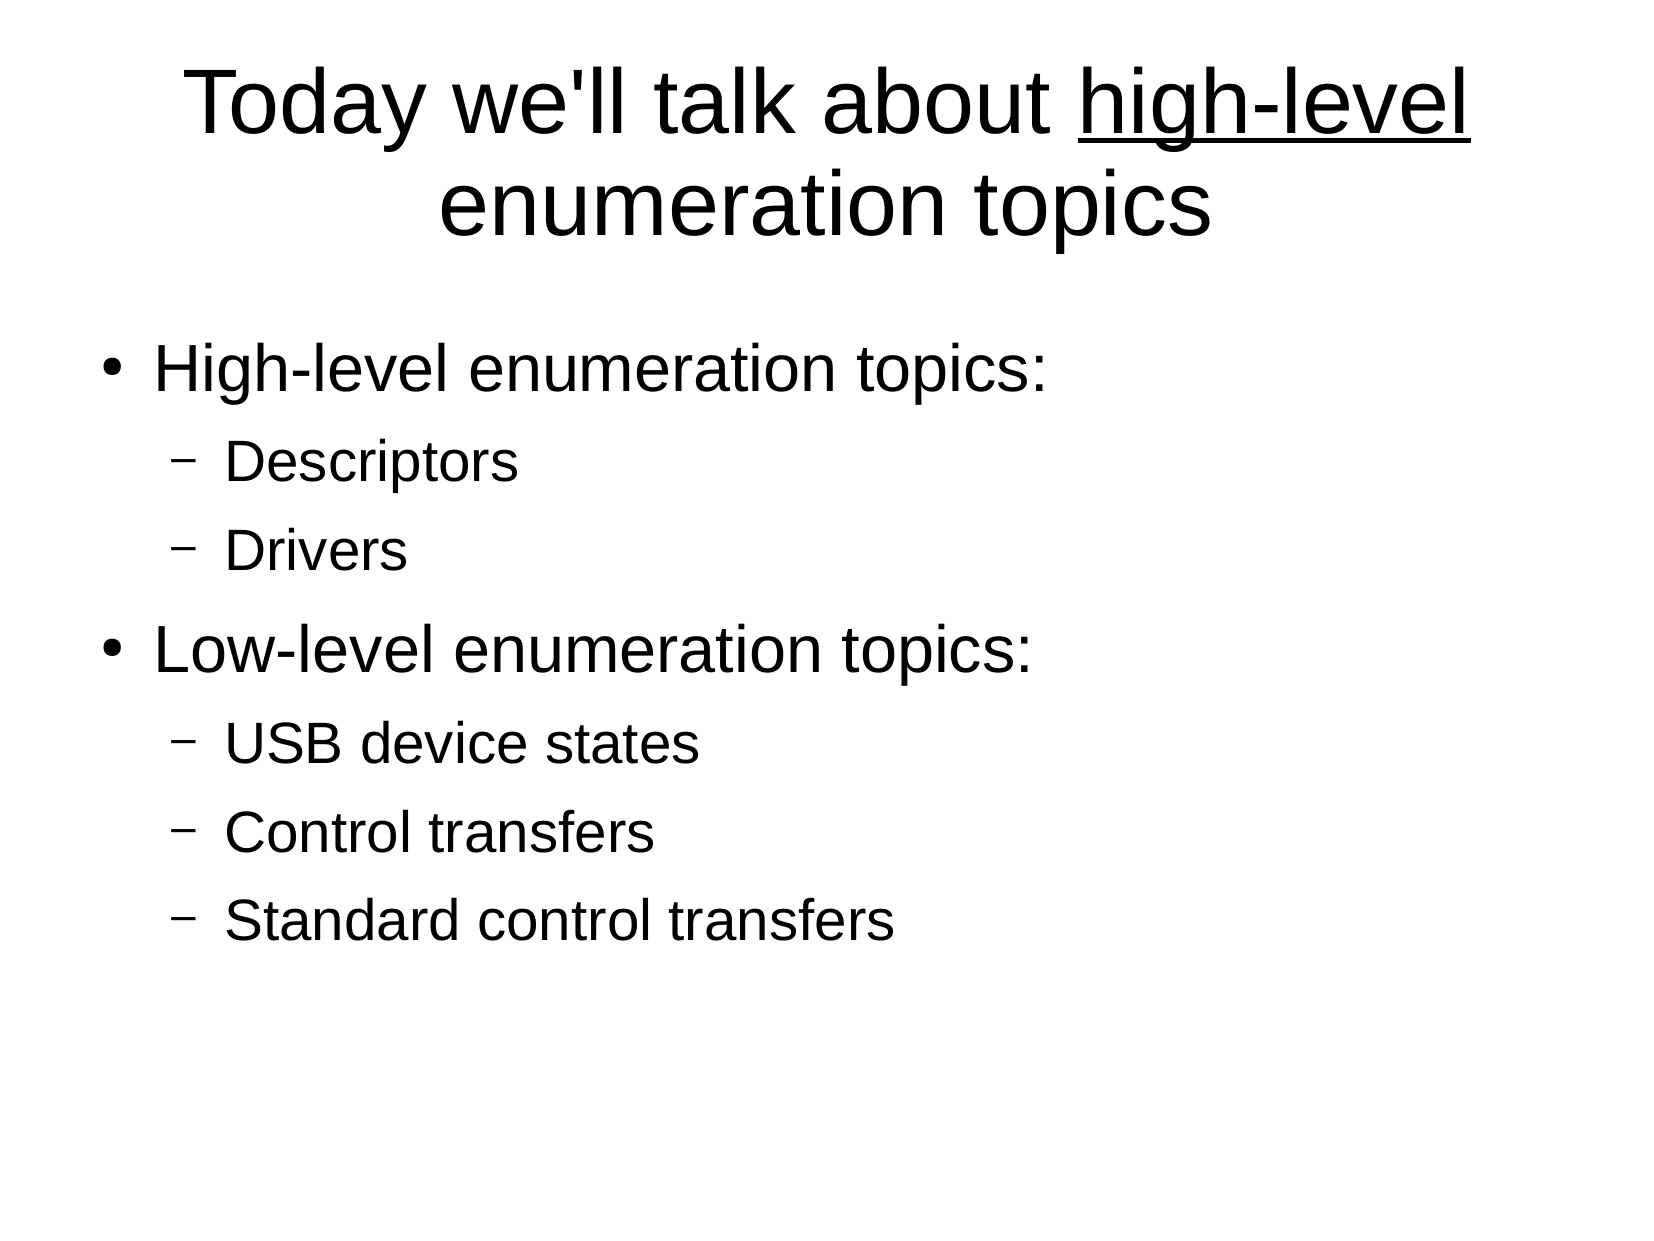

# Today we'll talk about high-level enumeration topics
High-level enumeration topics:
Descriptors
Drivers
Low-level enumeration topics:
USB device states
Control transfers
Standard control transfers